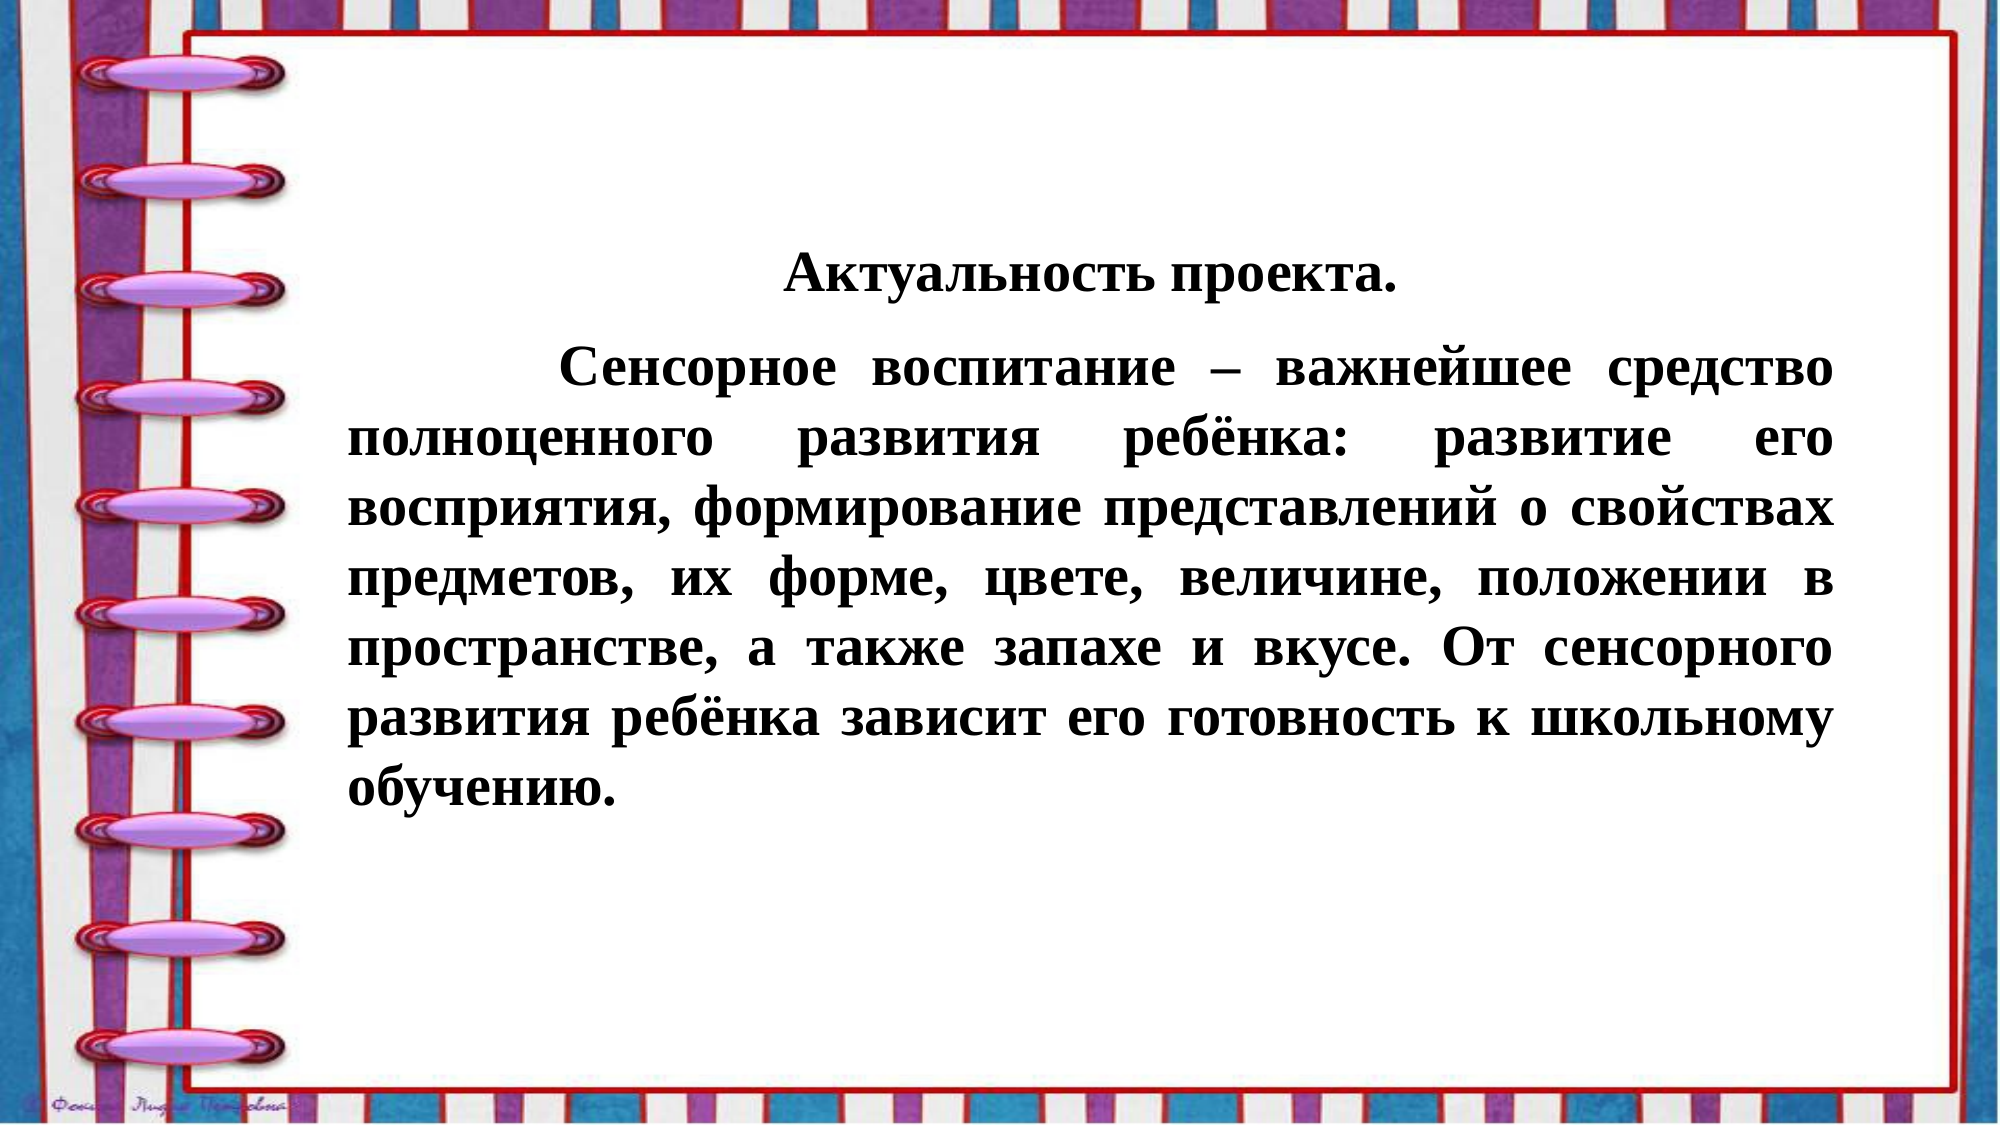

Актуальность проекта.
 Сенсорное воспитание – важнейшее средство полноценного развития ребёнка: развитие его восприятия, формирование представлений о свойствах предметов, их форме, цвете, величине, положении в пространстве, а также запахе и вкусе. От сенсорного развития ребёнка зависит его готовность к школьному обучению.
Актуальность проекта.
 Сенсорное воспитание – важнейшее средство полноценного развития ребёнка: развитие его восприятия, формирование представлений о свойствах предметов, их форме, цвете, величине, положении в пространстве, а также запахе и вкусе. От сенсорного развития ребёнка зависит его готовность к школьному обучению.